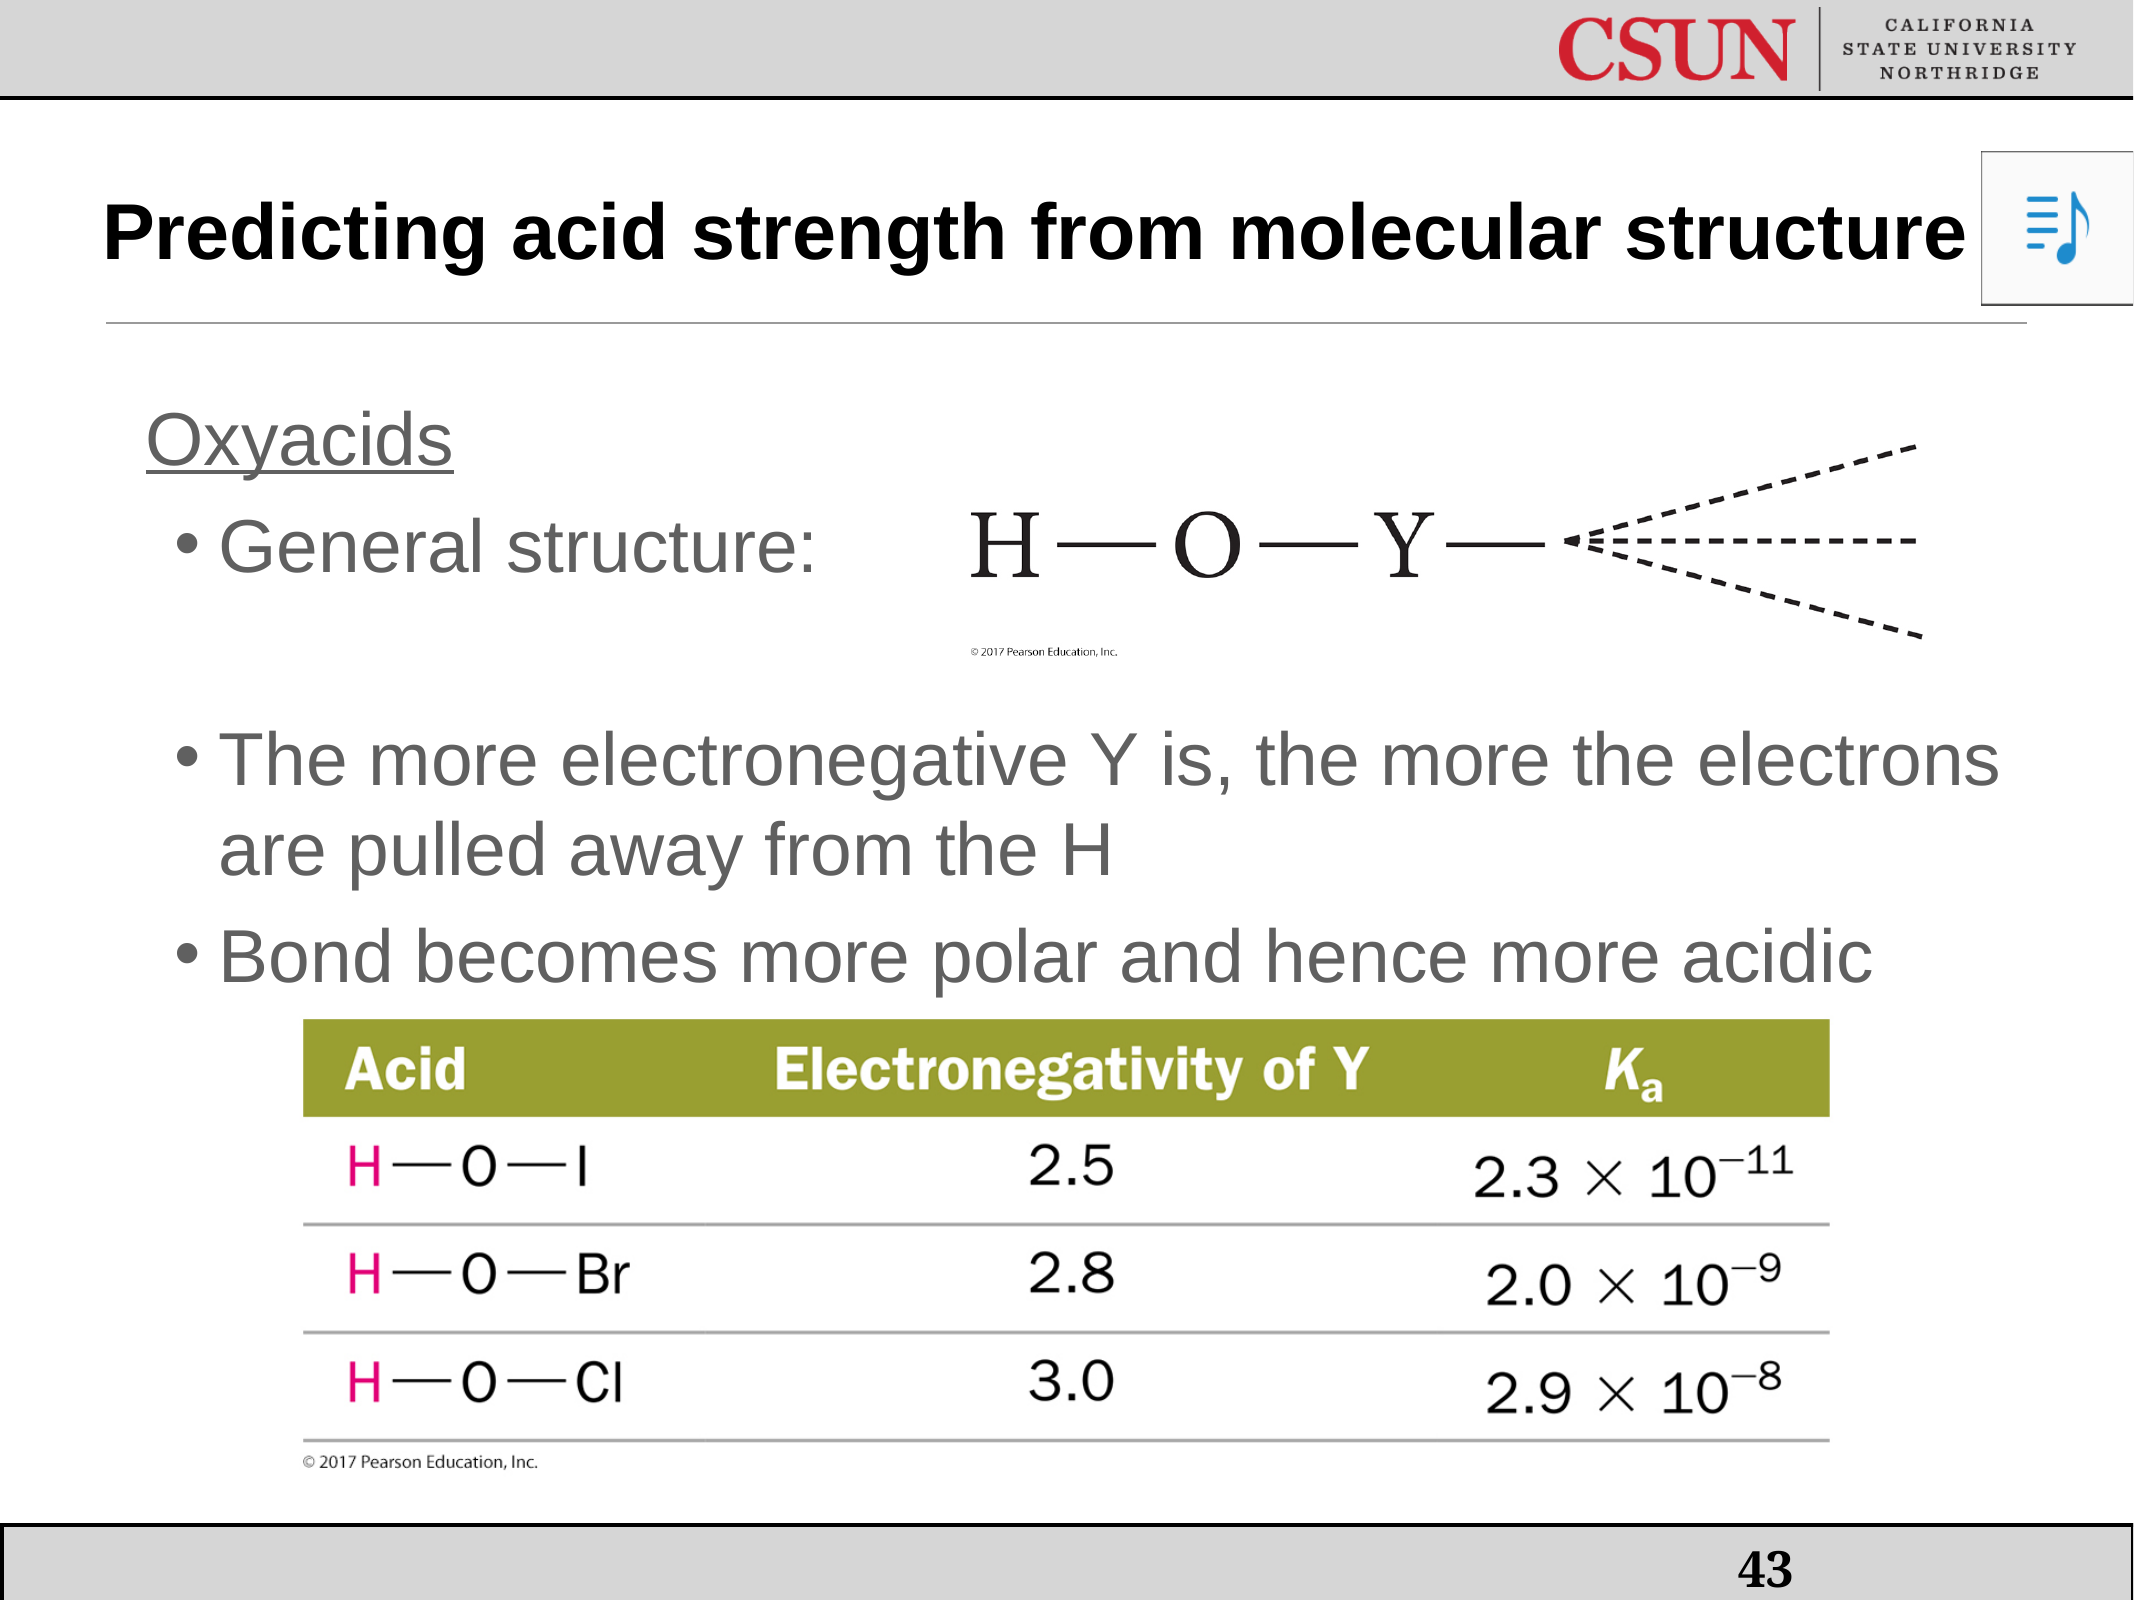

Predicting acid strength from molecular structure
# Oxyacids
General structure:
The more electronegative Y is, the more the electrons are pulled away from the H
Bond becomes more polar and hence more acidic
43